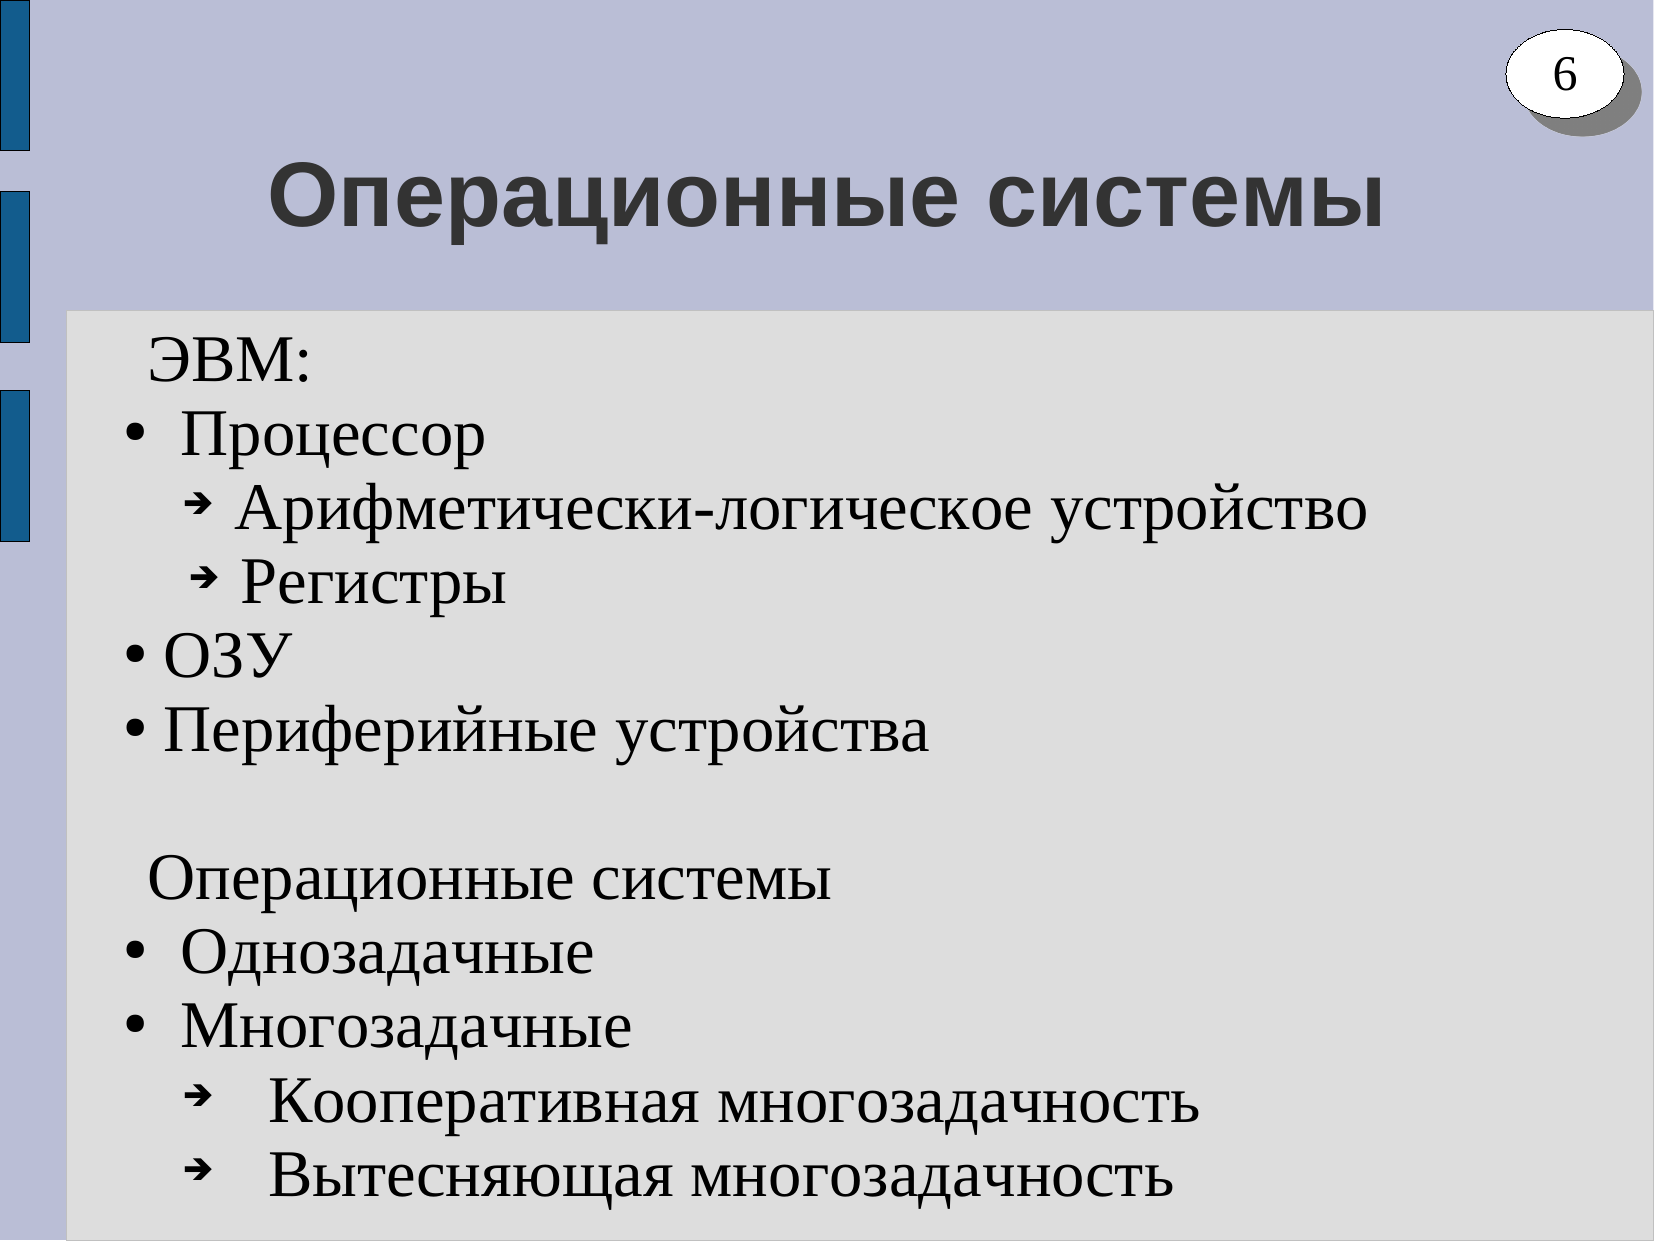

6
# Операционные системы
ЭВМ:
 Процессор
 Арифметически-логическое устройство
 Регистры
 ОЗУ
 Периферийные устройства
Операционные системы
 Однозадачные
 Многозадачные
 Кооперативная многозадачность
 Вытесняющая многозадачность